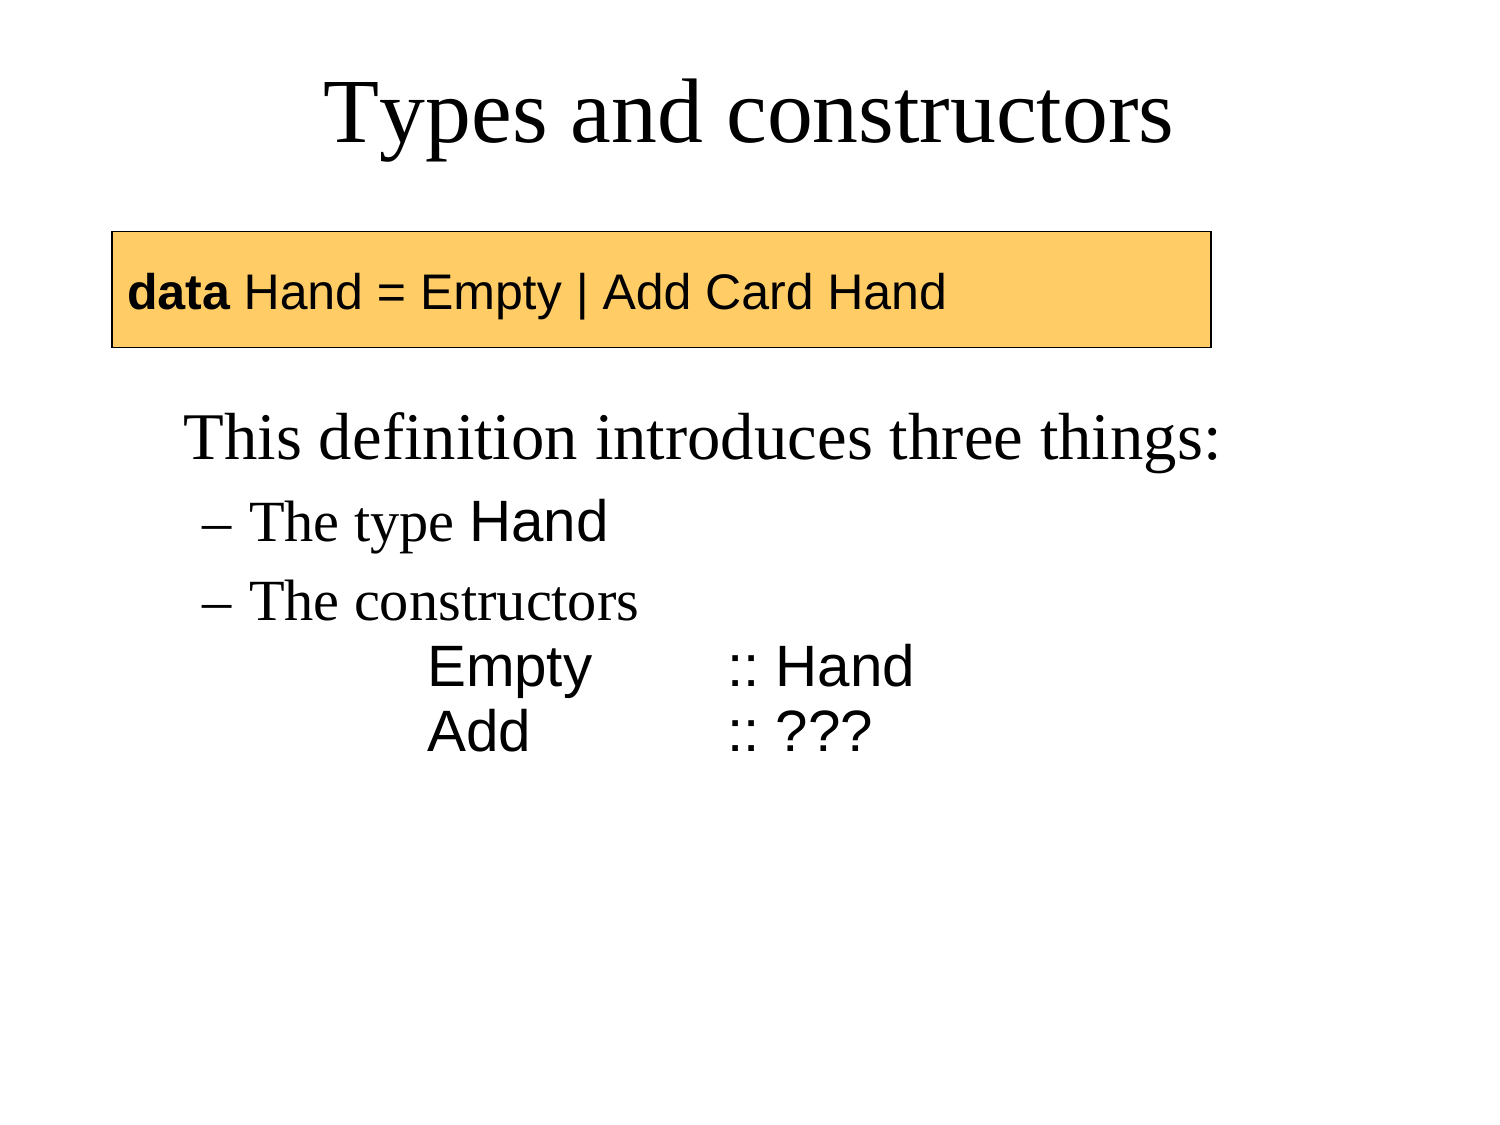

# Types and constructors
data Hand = Empty | Add Card Hand
This definition introduces three things:
The type Hand
The constructors
		Empty	:: Hand
		Add		:: ???